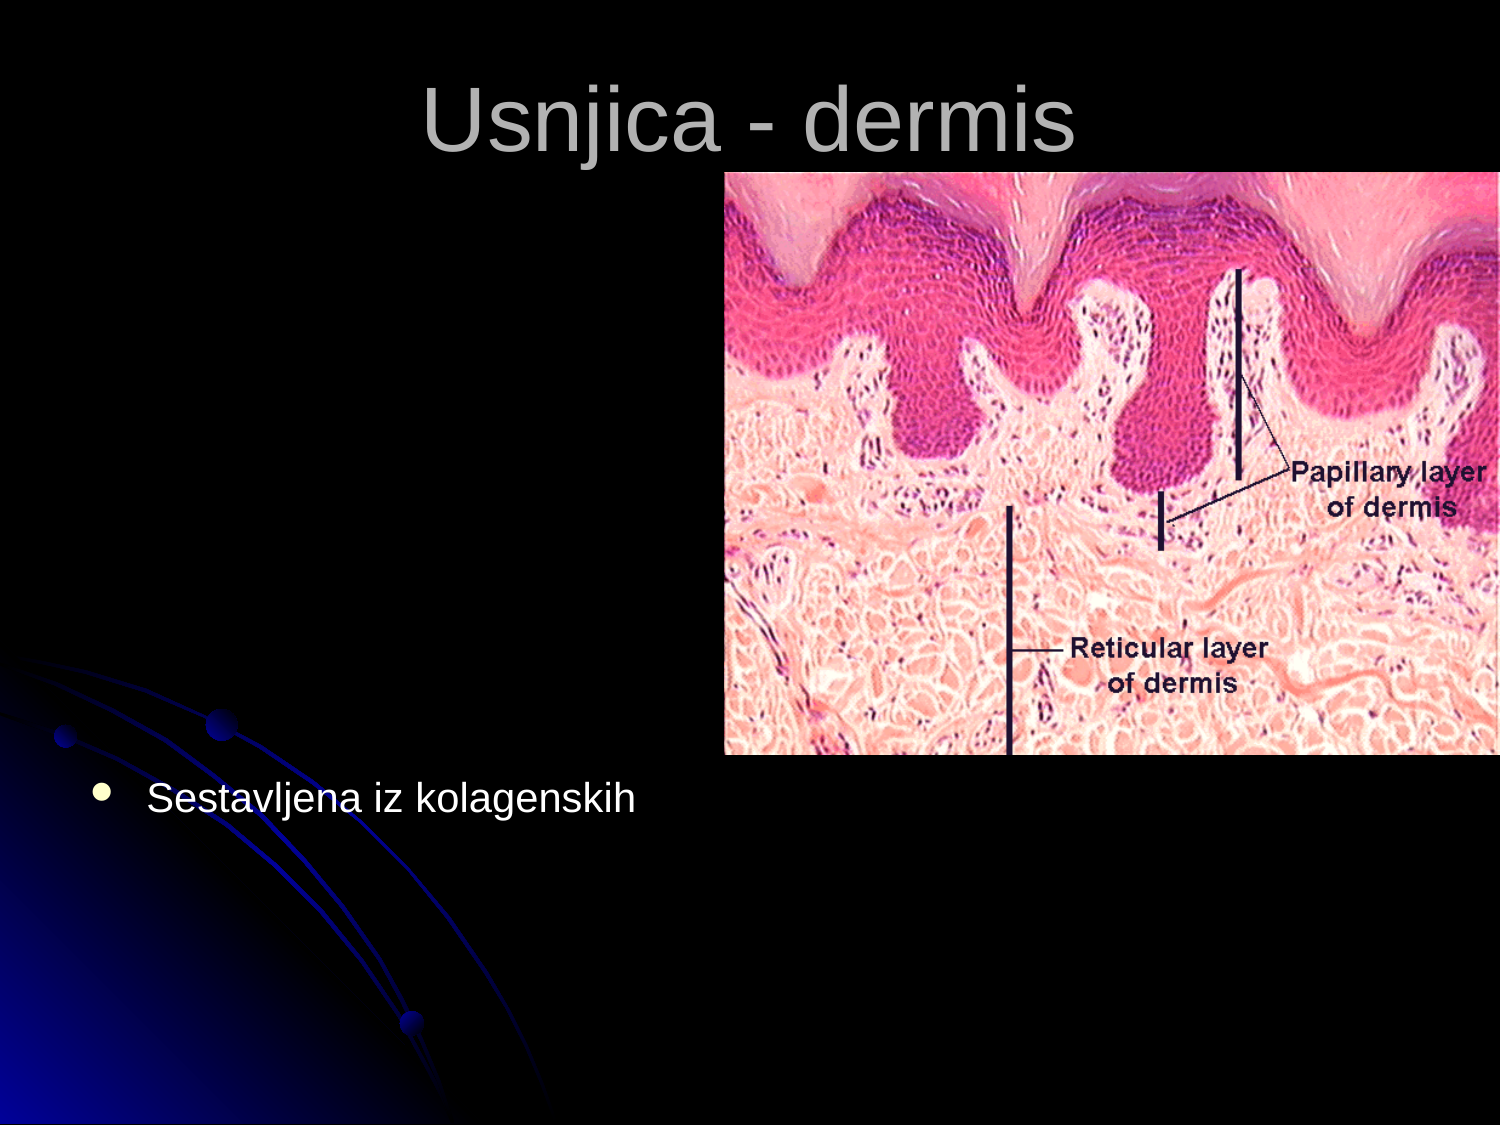

# Usnjica - dermis
Sestavljena iz kolagenskih